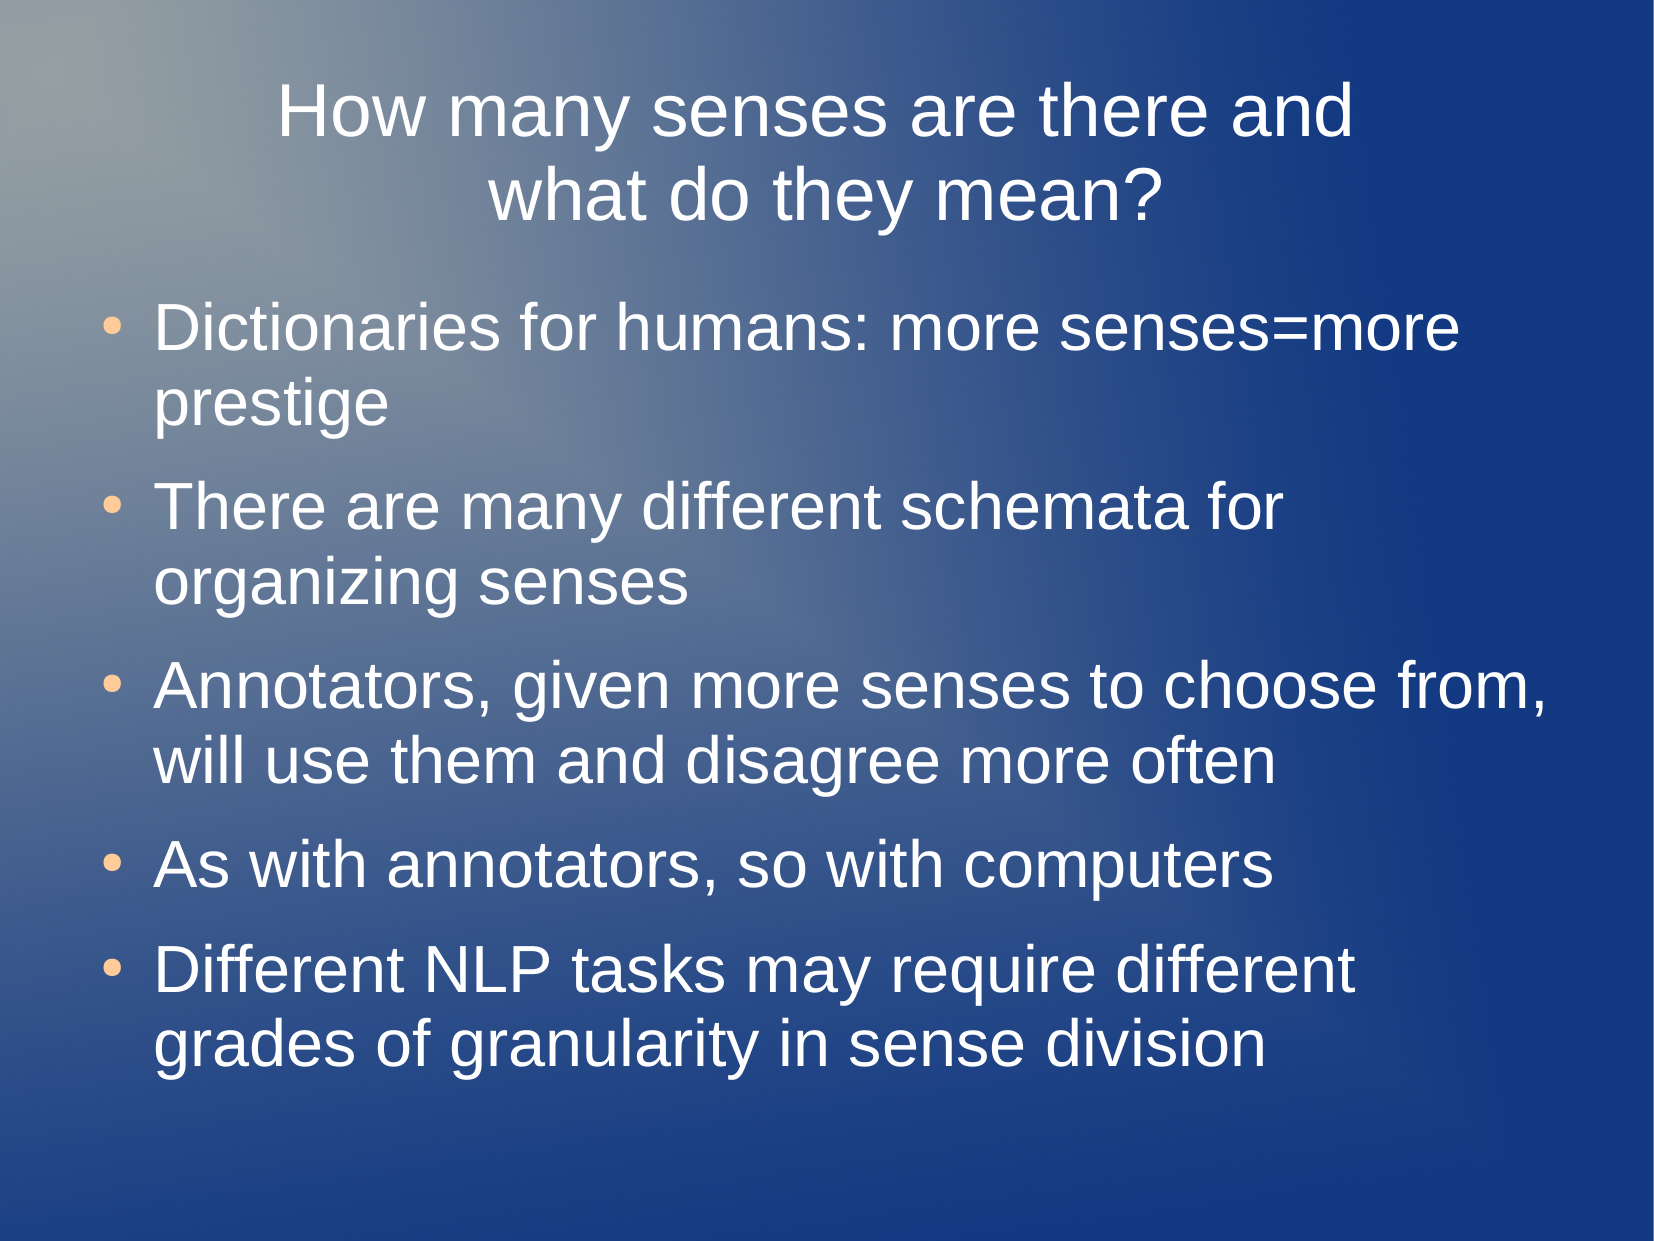

# How many senses are there and what do they mean?
Dictionaries for humans: more senses=more prestige
There are many different schemata for organizing senses
Annotators, given more senses to choose from, will use them and disagree more often
As with annotators, so with computers
Different NLP tasks may require different grades of granularity in sense division